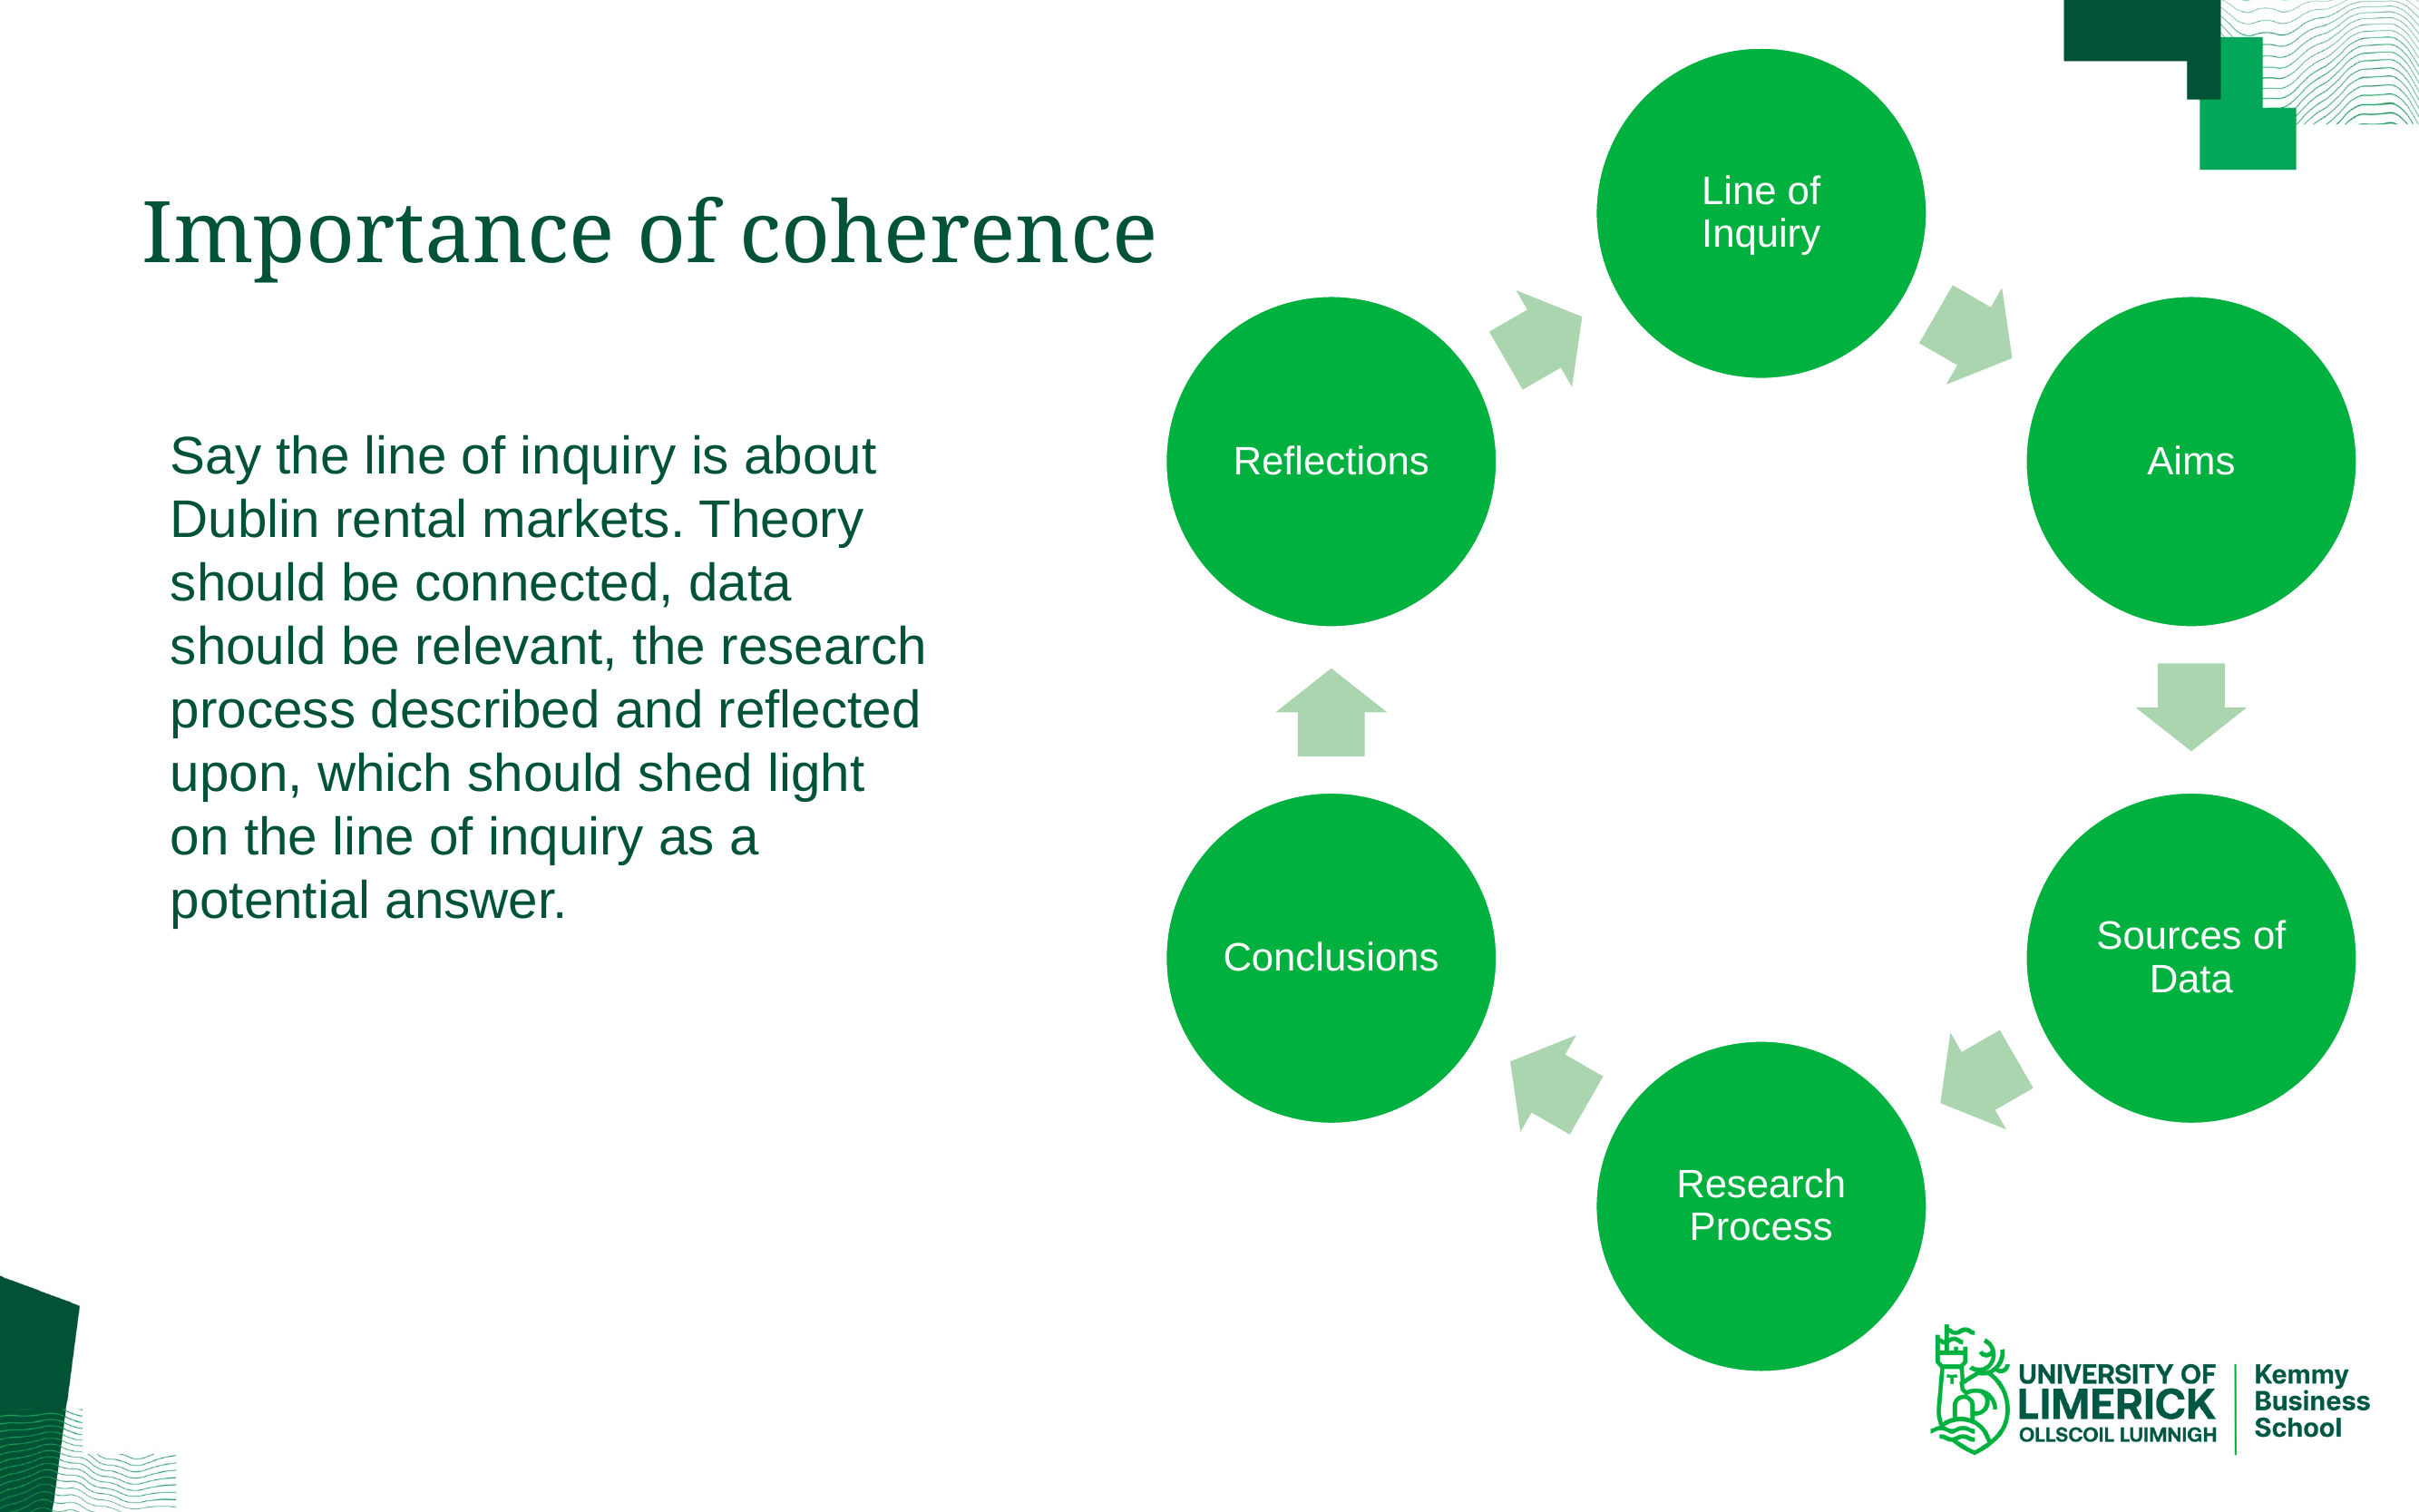

Line of Inquiry
Reflections
Aims
Conclusions
Sources of Data
Research Process
# Importance of coherence
Say the line of inquiry is about Dublin rental markets. Theory should be connected, data should be relevant, the research process described and reflected upon, which should shed light on the line of inquiry as a potential answer.